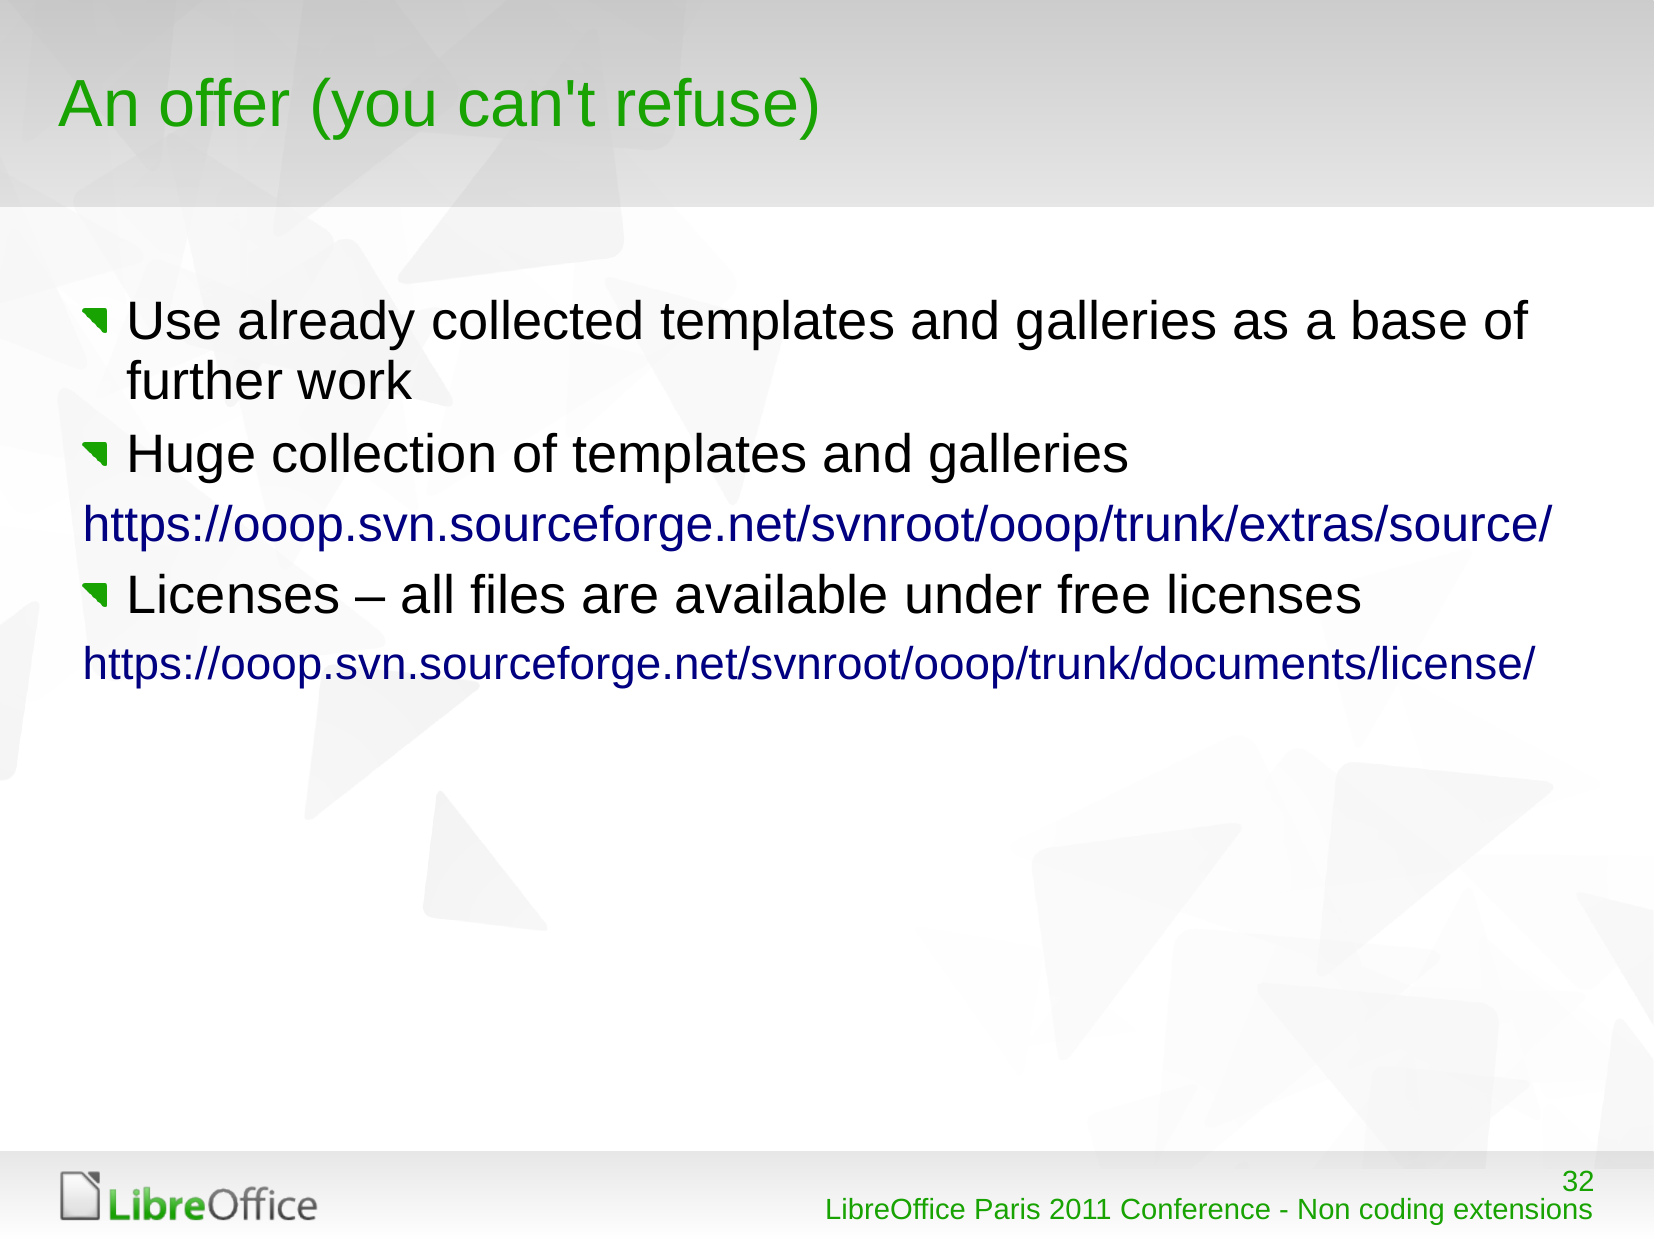

# An offer (you can't refuse)
Use already collected templates and galleries as a base of further work
Huge collection of templates and galleries
https://ooop.svn.sourceforge.net/svnroot/ooop/trunk/extras/source/
Licenses – all files are available under free licenses
https://ooop.svn.sourceforge.net/svnroot/ooop/trunk/documents/license/
32
LibreOffice Paris 2011 Conference - Non coding extensions